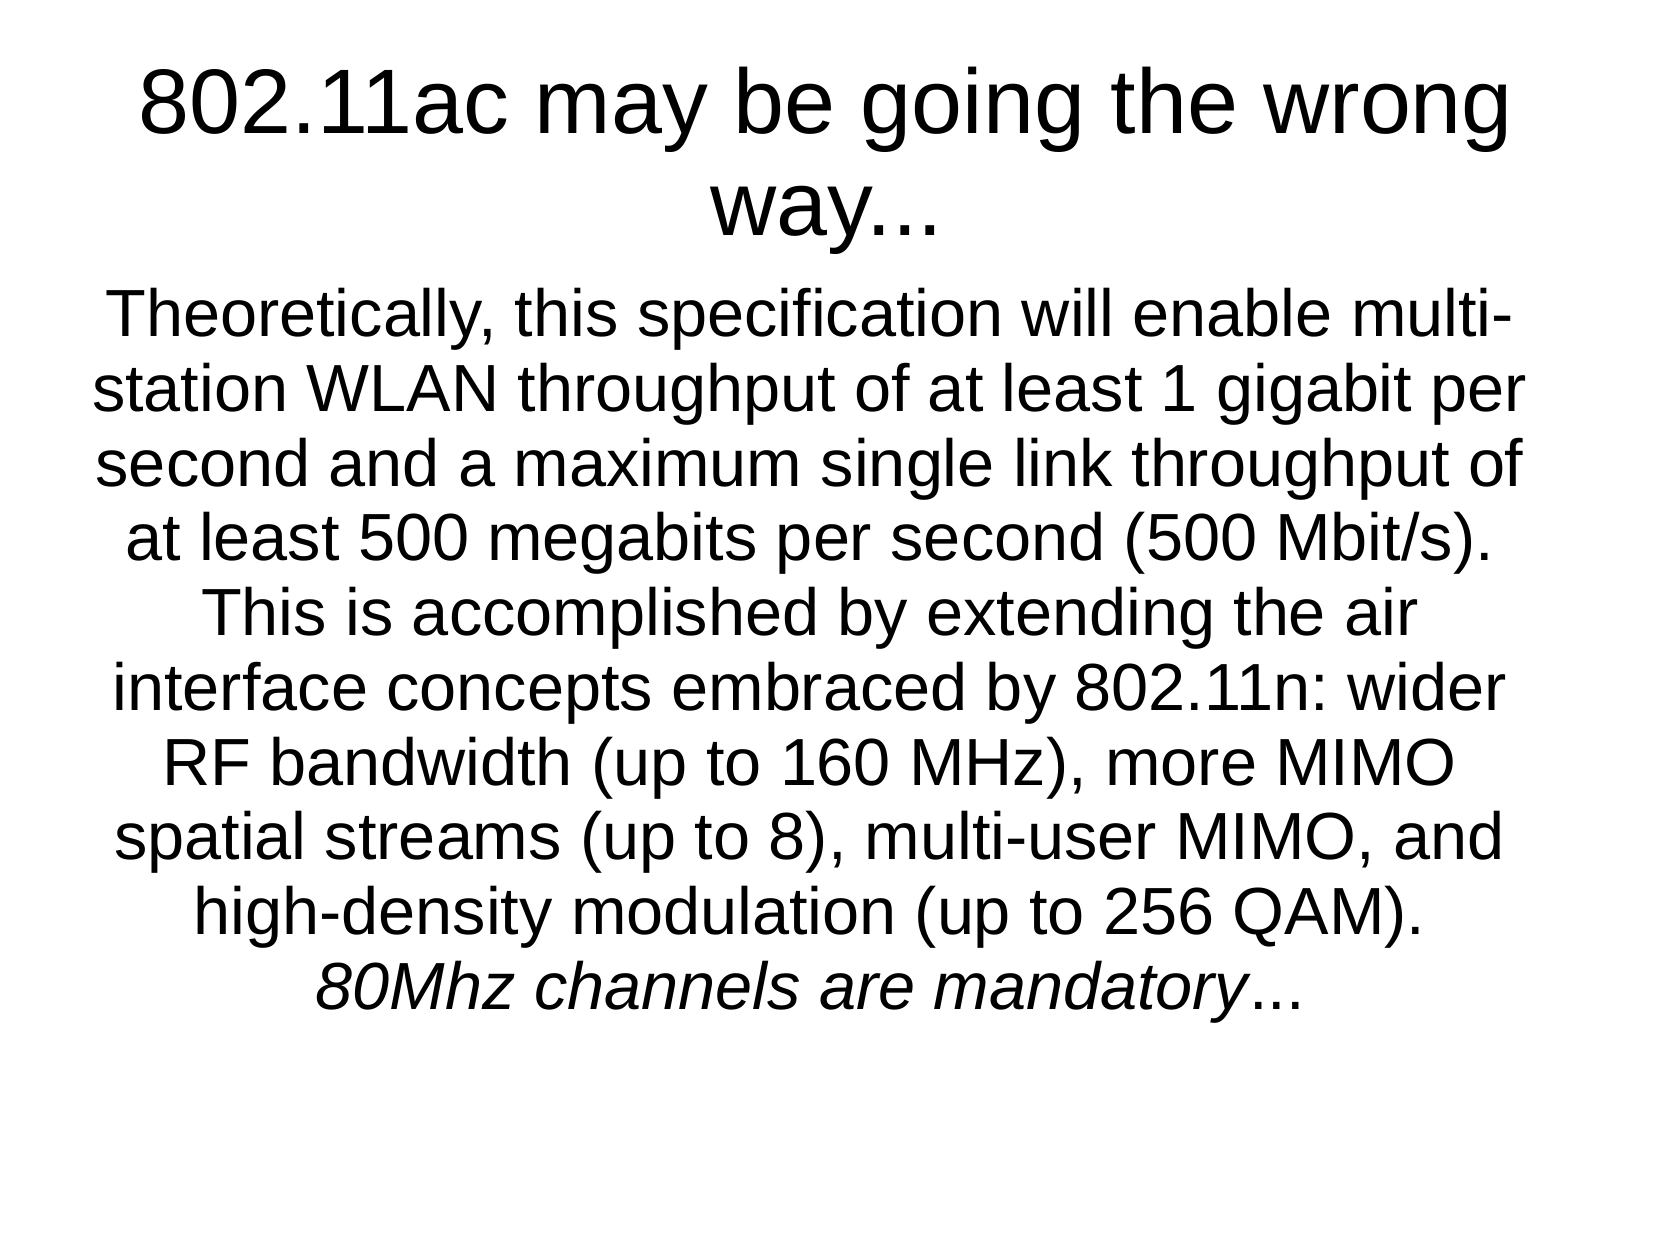

# 802.11ac may be going the wrong way...
Theoretically, this specification will enable multi-station WLAN throughput of at least 1 gigabit per second and a maximum single link throughput of at least 500 megabits per second (500 Mbit/s). This is accomplished by extending the air interface concepts embraced by 802.11n: wider RF bandwidth (up to 160 MHz), more MIMO spatial streams (up to 8), multi-user MIMO, and high-density modulation (up to 256 QAM).
80Mhz channels are mandatory...